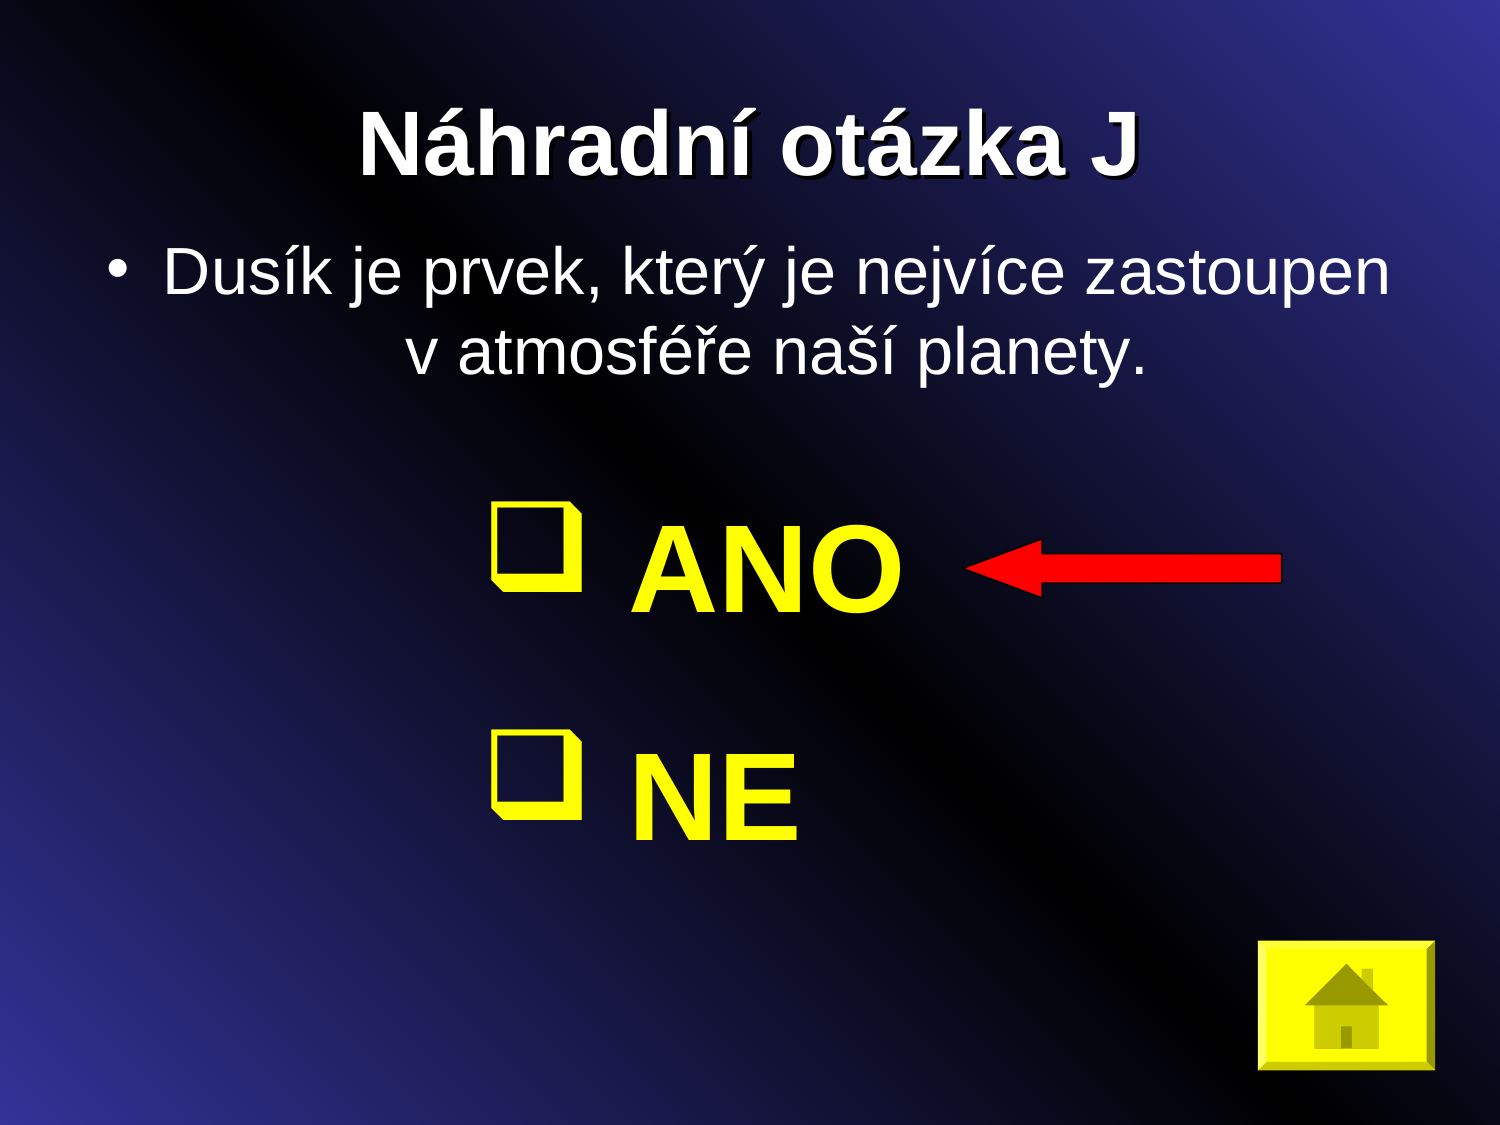

# Náhradní otázka J
Dusík je prvek, který je nejvíce zastoupen v atmosféře naší planety.
 ANO
 NE